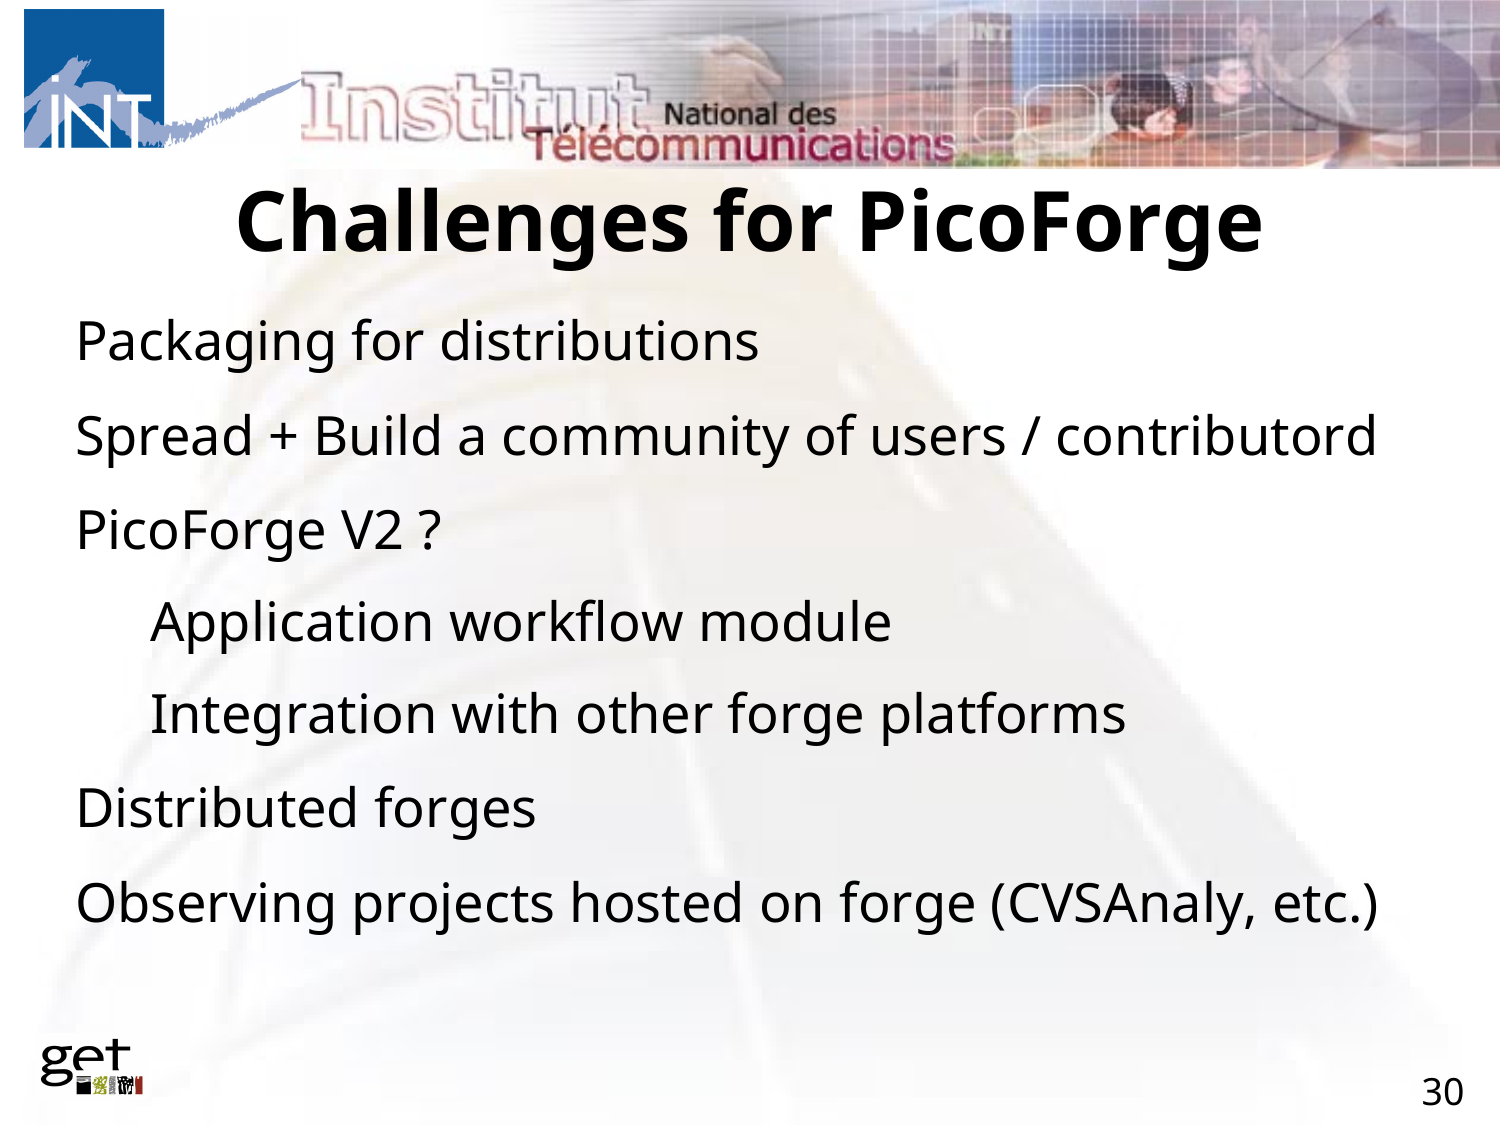

# Challenges for PicoForge
Packaging for distributions
Spread + Build a community of users / contributord
PicoForge V2 ?
Application workflow module
Integration with other forge platforms
Distributed forges
Observing projects hosted on forge (CVSAnaly, etc.)